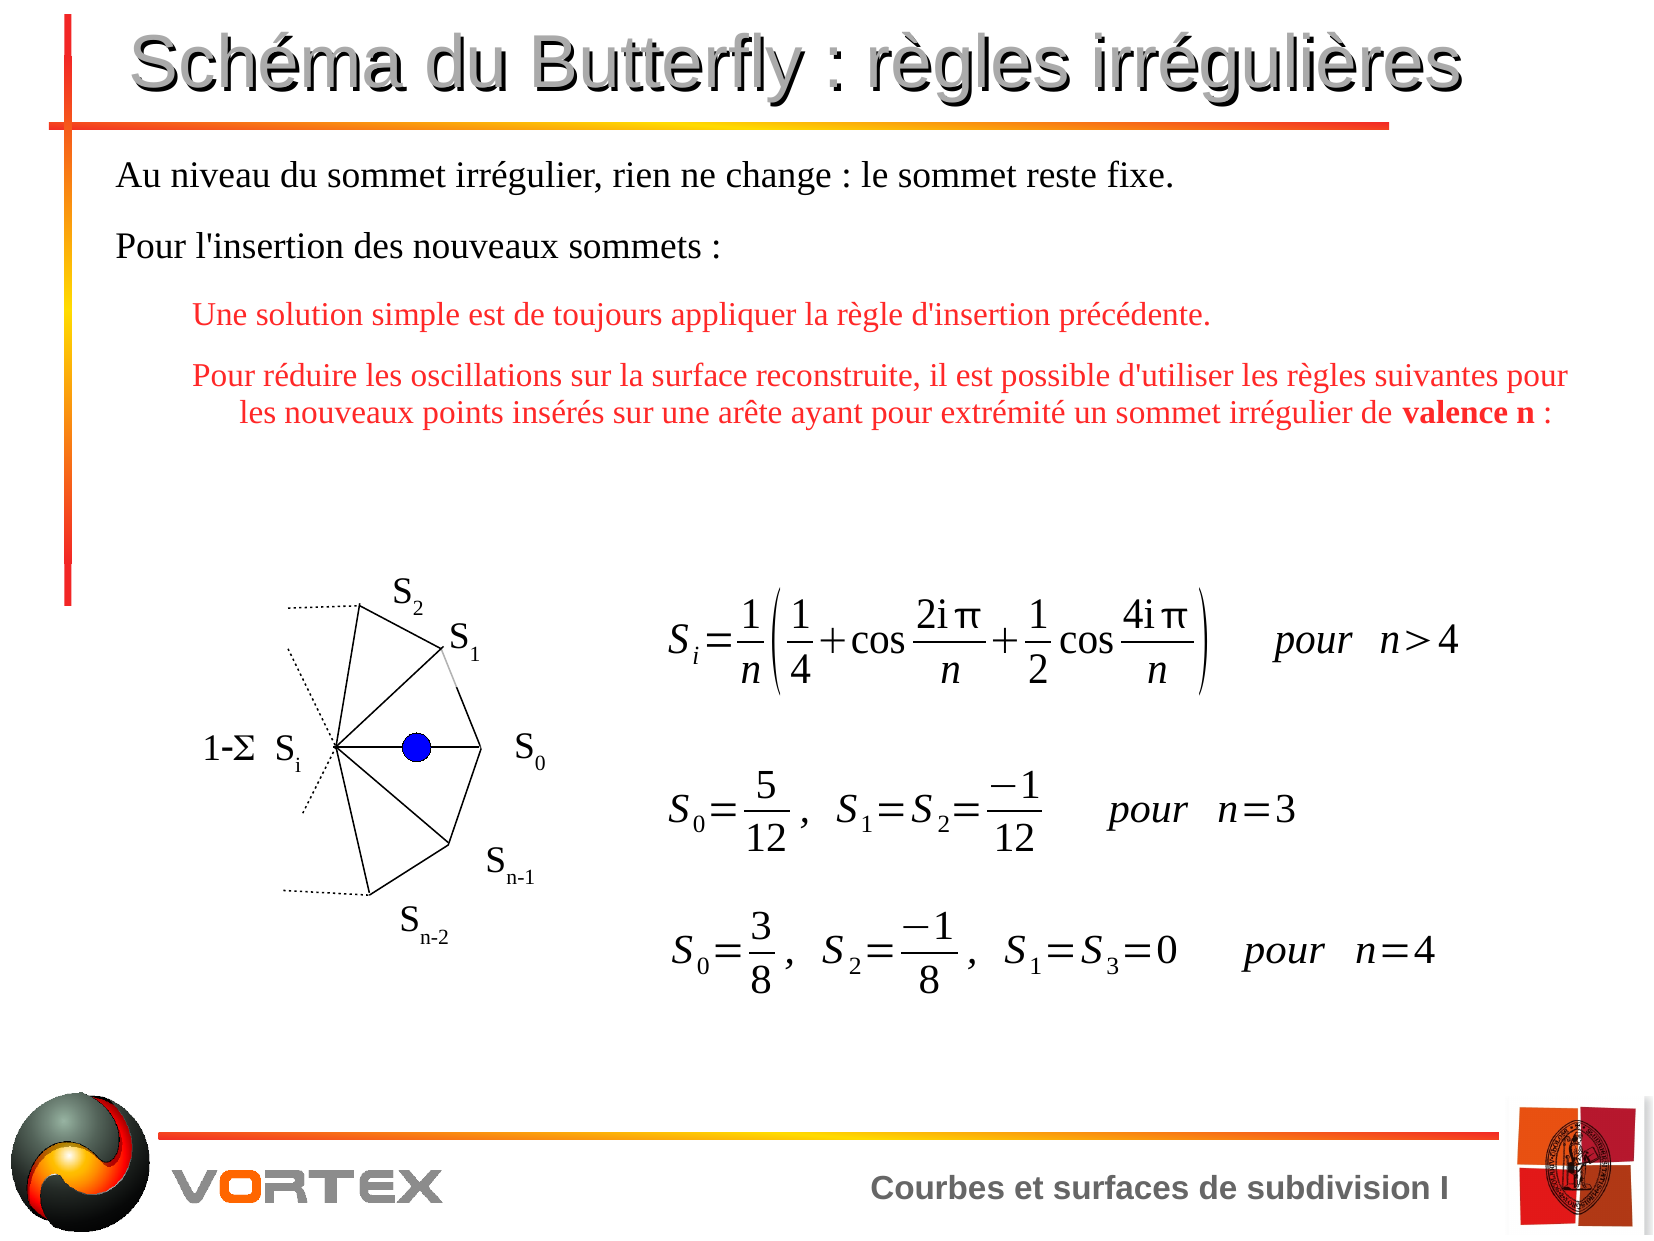

# Schéma du Butterfly : règles irrégulières
Au niveau du sommet irrégulier, rien ne change : le sommet reste fixe.
Pour l'insertion des nouveaux sommets :
Une solution simple est de toujours appliquer la règle d'insertion précédente.
Pour réduire les oscillations sur la surface reconstruite, il est possible d'utiliser les règles suivantes pour les nouveaux points insérés sur une arête ayant pour extrémité un sommet irrégulier de valence n :
 S2
S1
 S0
1- Si
 Sn-1
 Sn-2